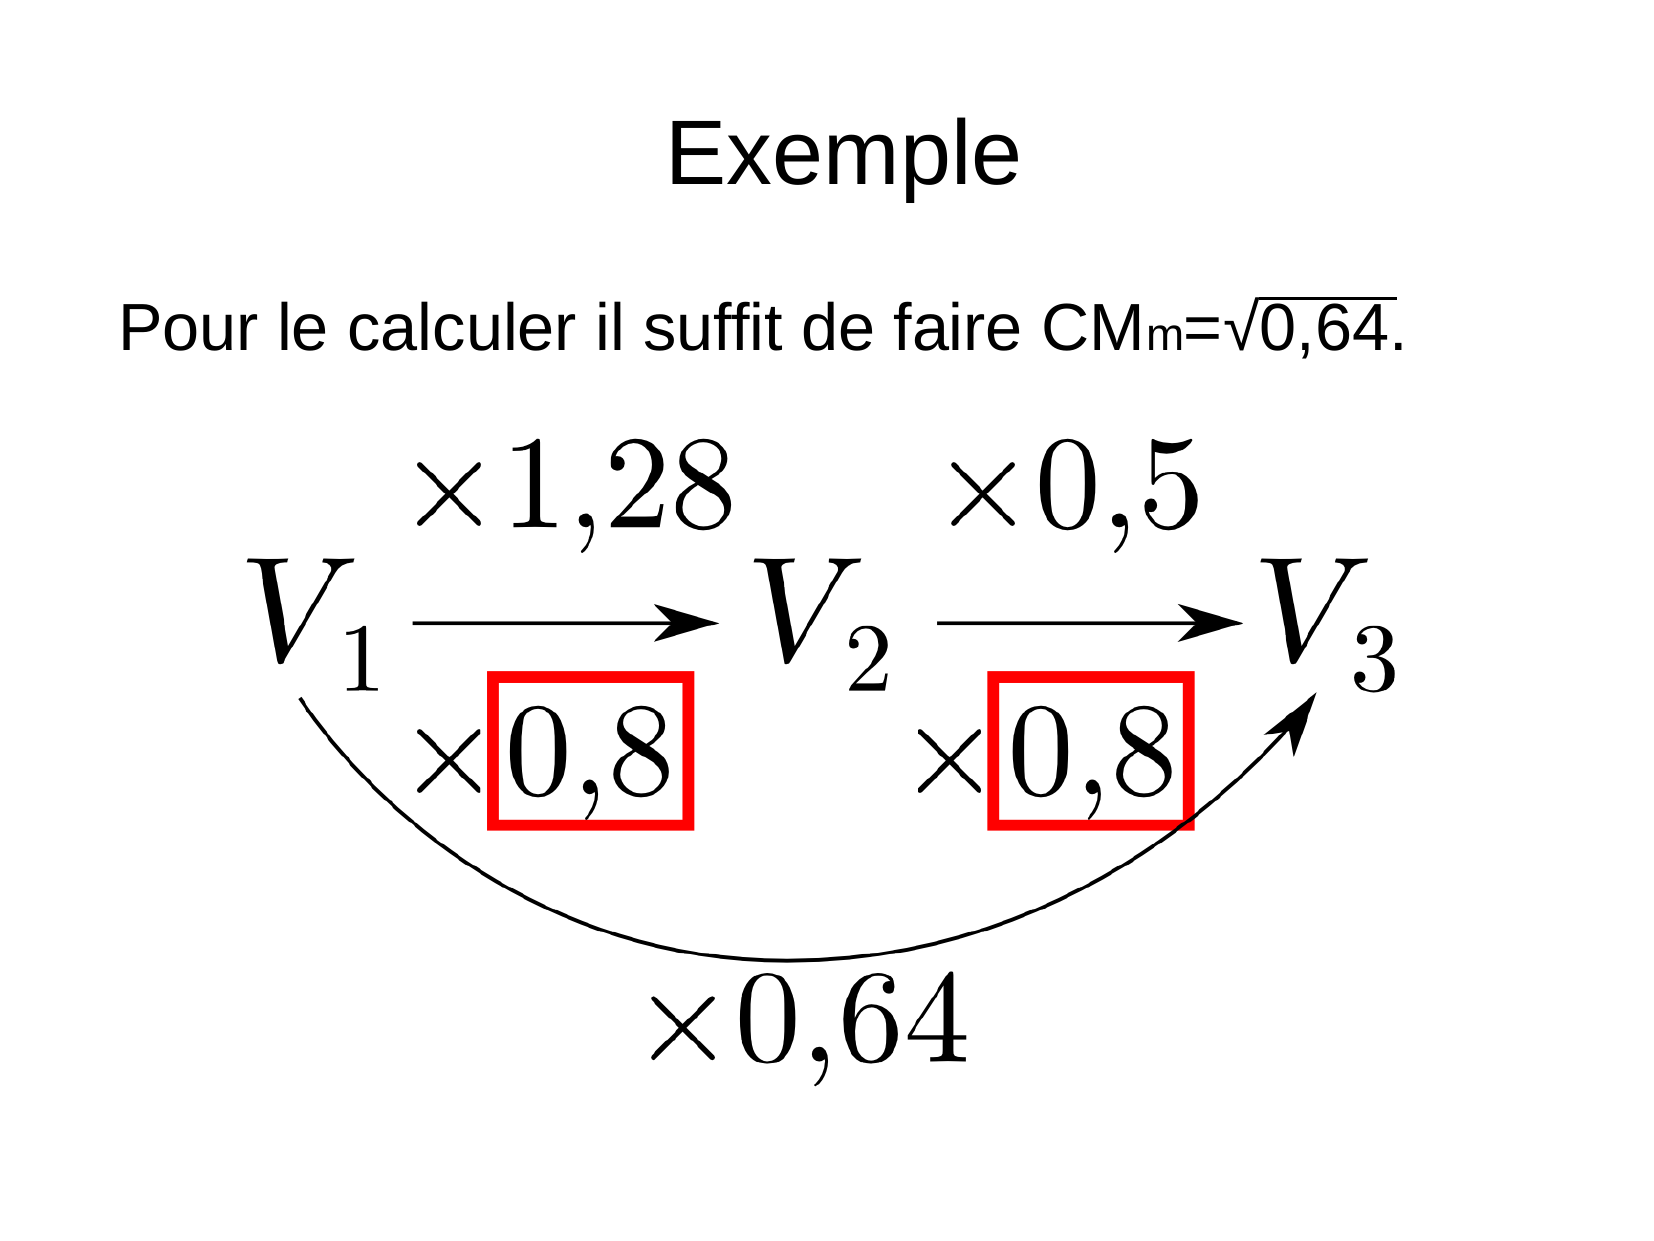

# Exemple
Pour le calculer il suffit de faire CMm=√0,64.